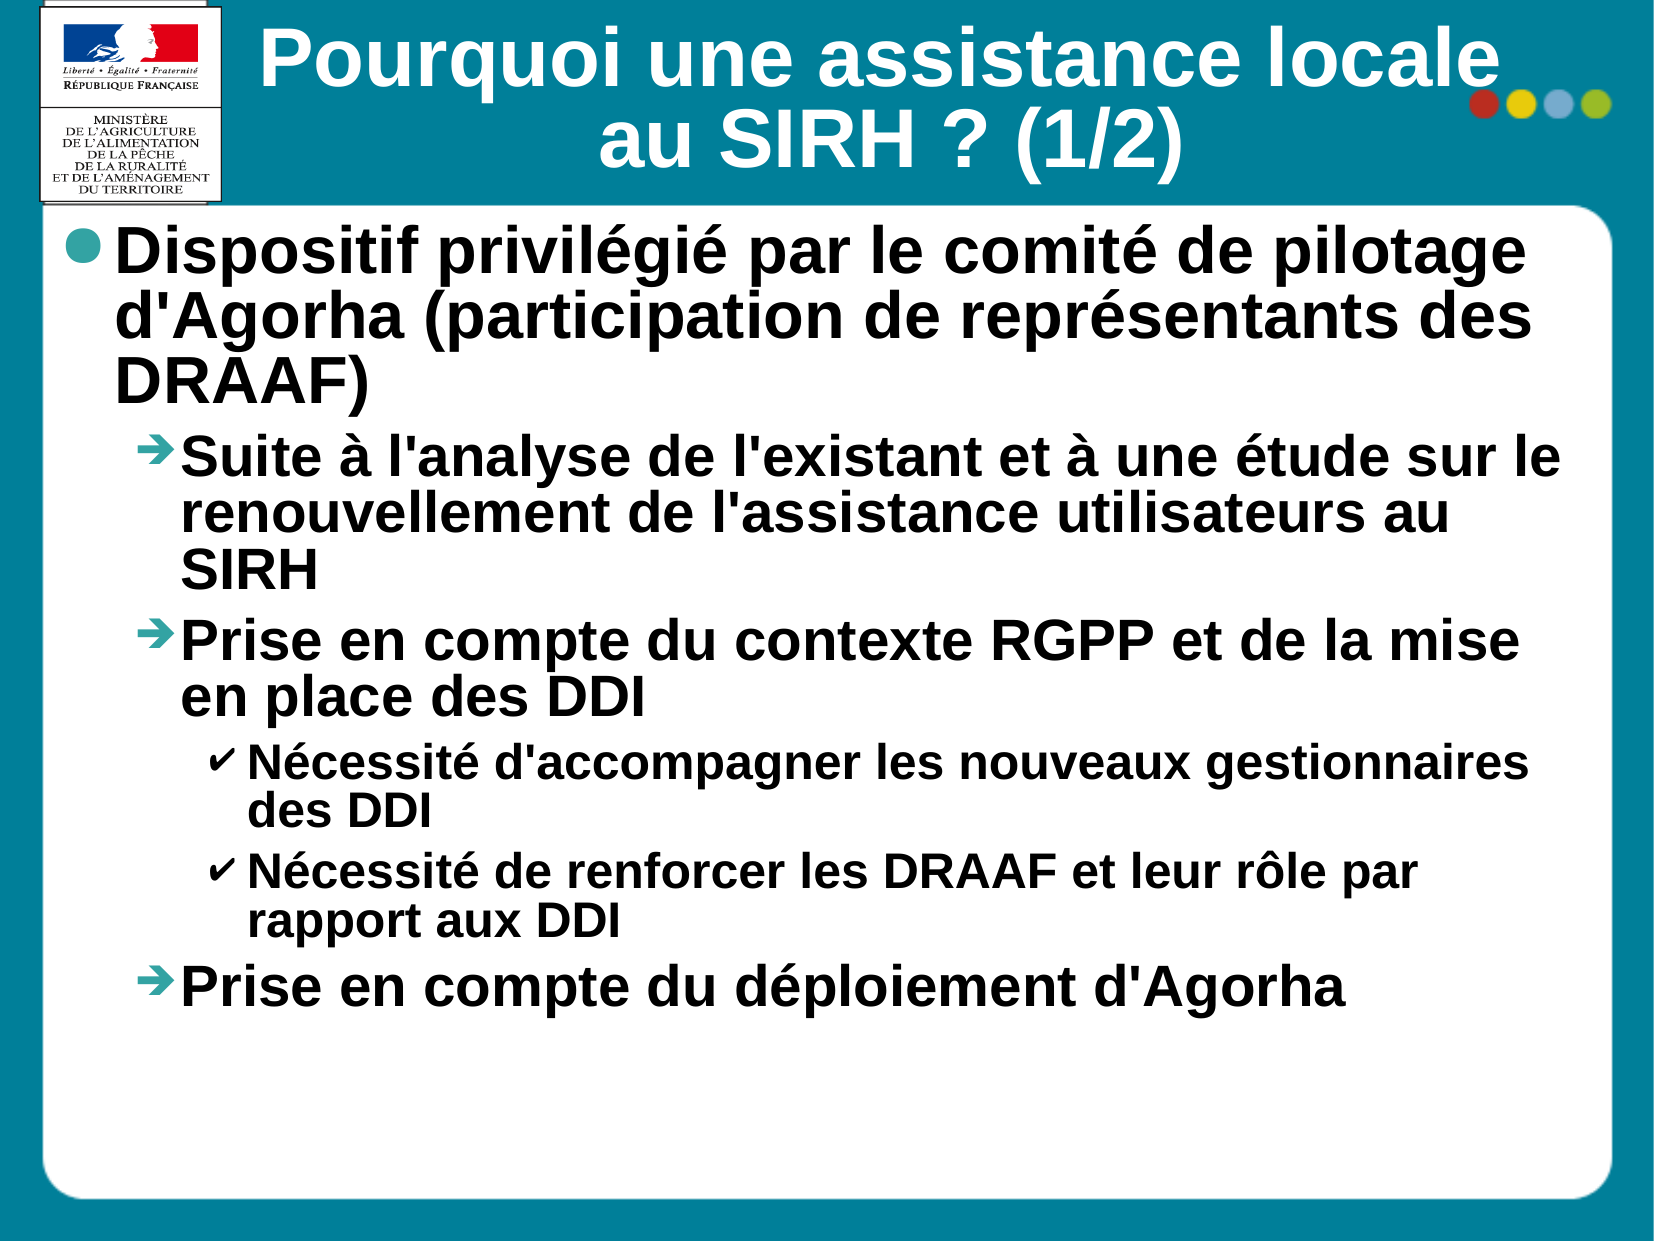

# Pourquoi une assistance locale au SIRH ? (1/2)
Dispositif privilégié par le comité de pilotage d'Agorha (participation de représentants des DRAAF)
Suite à l'analyse de l'existant et à une étude sur le renouvellement de l'assistance utilisateurs au SIRH
Prise en compte du contexte RGPP et de la mise en place des DDI
Nécessité d'accompagner les nouveaux gestionnaires des DDI
Nécessité de renforcer les DRAAF et leur rôle par rapport aux DDI
Prise en compte du déploiement d'Agorha